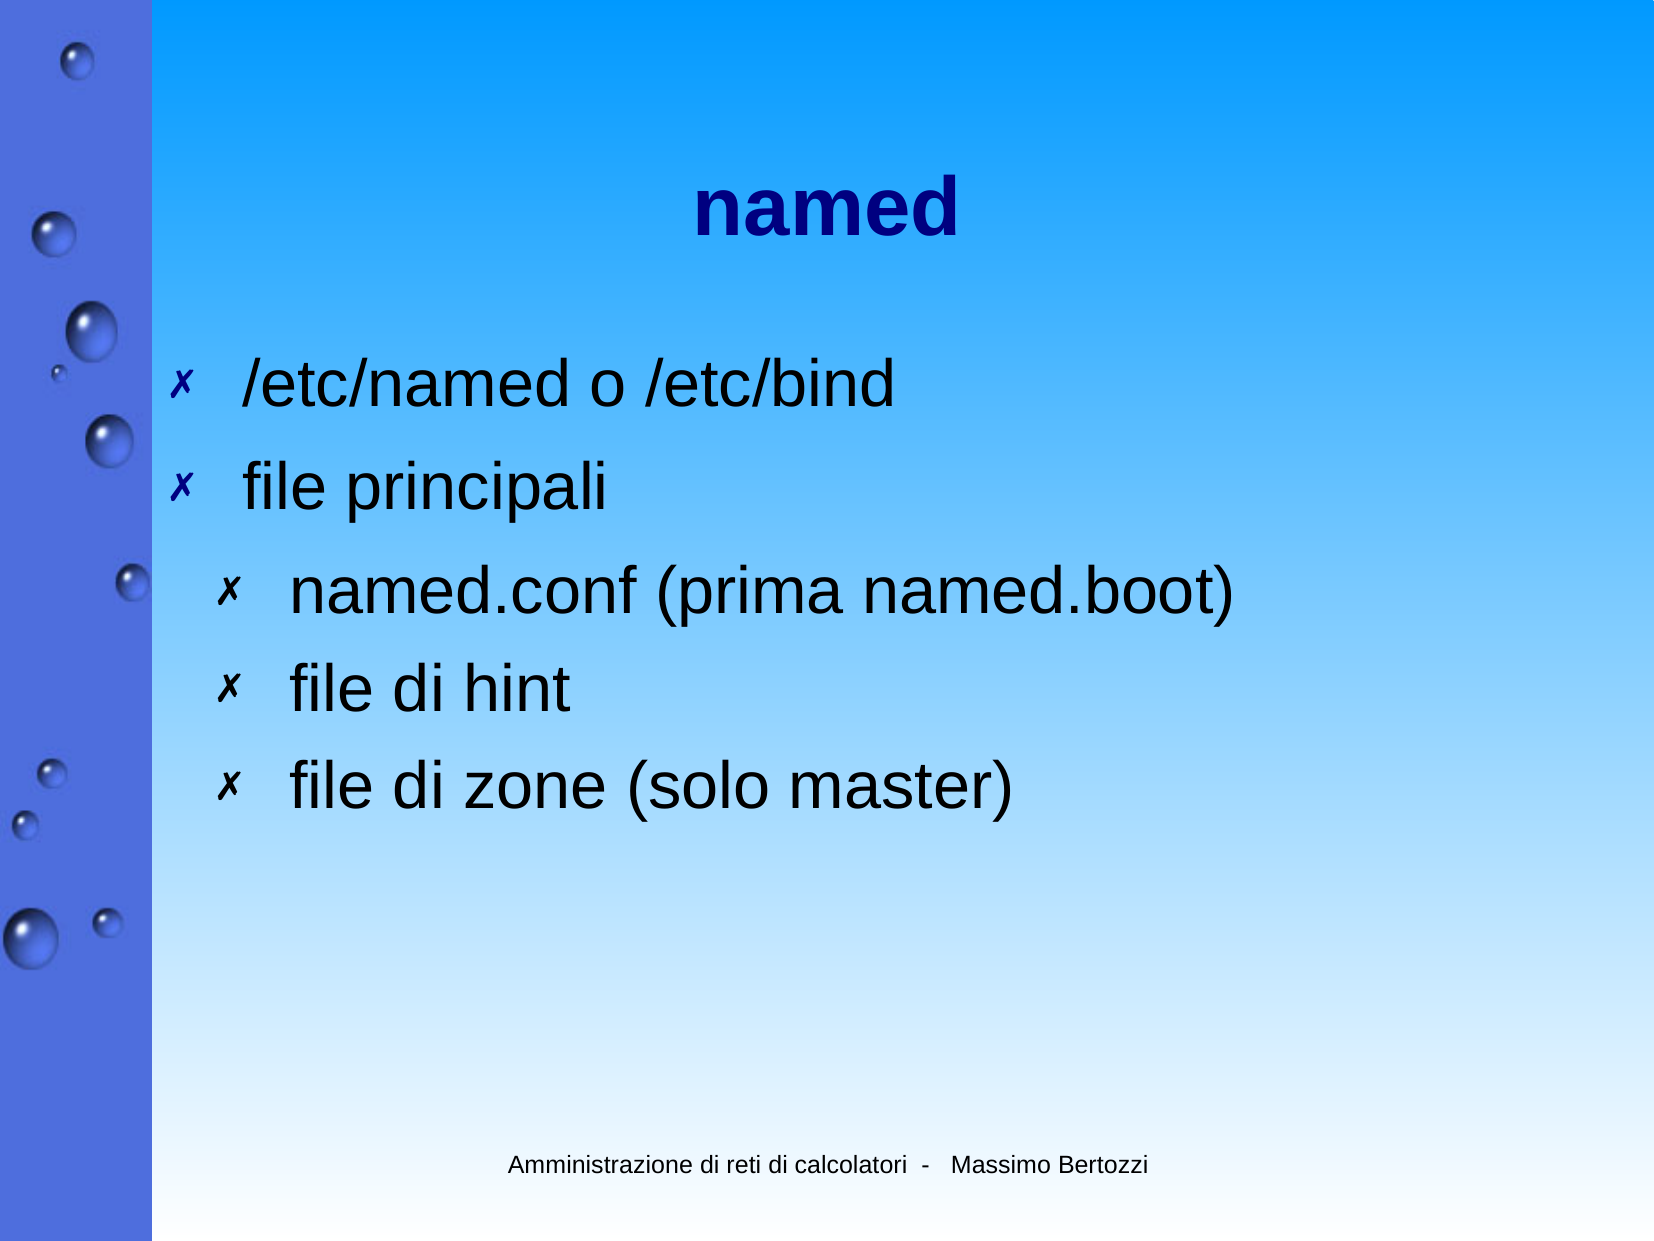

# named
/etc/named o /etc/bind
file principali
named.conf (prima named.boot)
file di hint
file di zone (solo master)